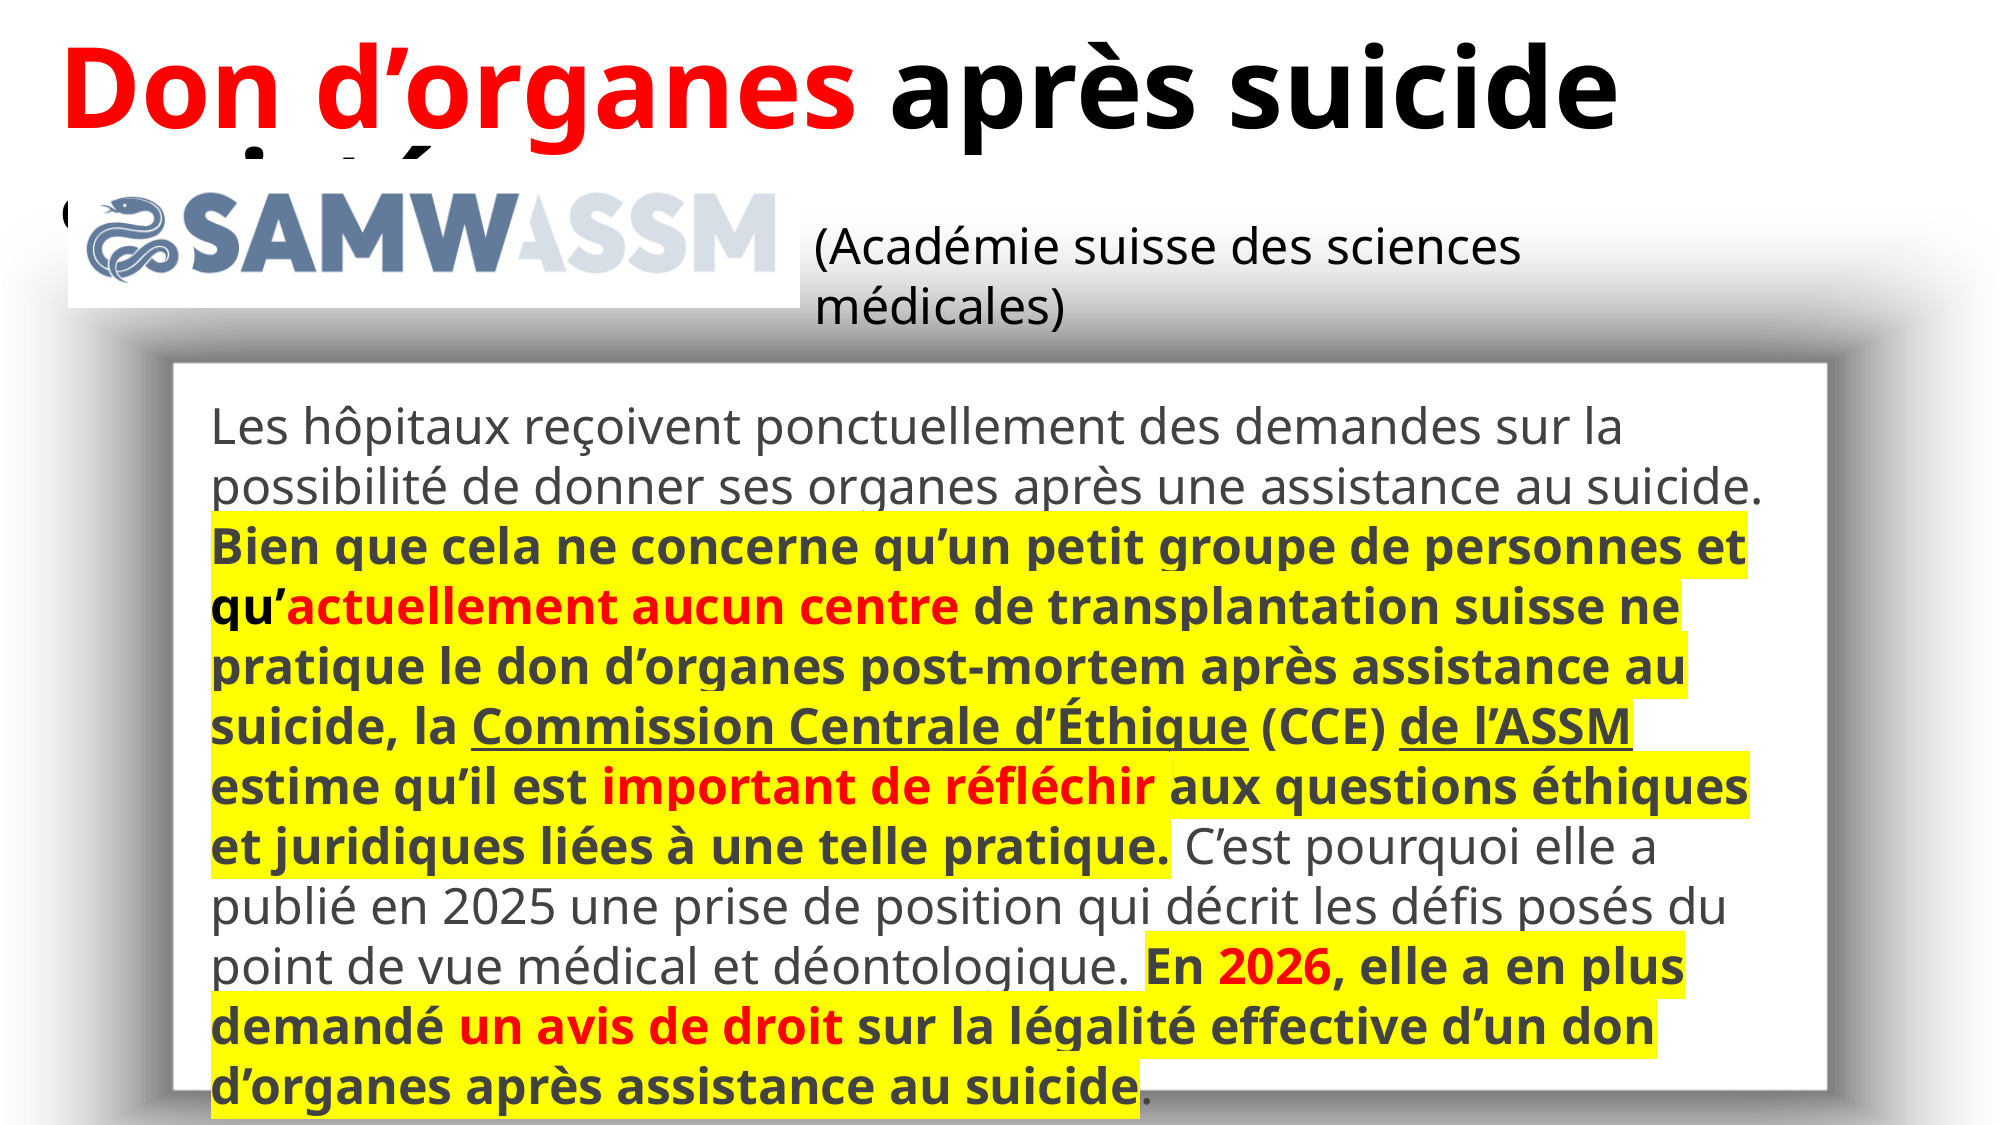

Don d’organes après suicide assisté
(Académie suisse des sciences médicales)
Les hôpitaux reçoivent ponctuellement des demandes sur la possibilité de donner ses organes après une assistance au suicide. Bien que cela ne concerne qu’un petit groupe de personnes et qu’actuellement aucun centre de transplantation suisse ne pratique le don d’organes post-mortem après assistance au suicide, la Commission Centrale d’Éthique (CCE) de l’ASSM estime qu’il est important de réfléchir aux questions éthiques et juridiques liées à une telle pratique. C’est pourquoi elle a publié en 2025 une prise de position qui décrit les défis posés du point de vue médical et déontologique. En 2026, elle a en plus demandé un avis de droit sur la légalité effective d’un don d’organes après assistance au suicide.